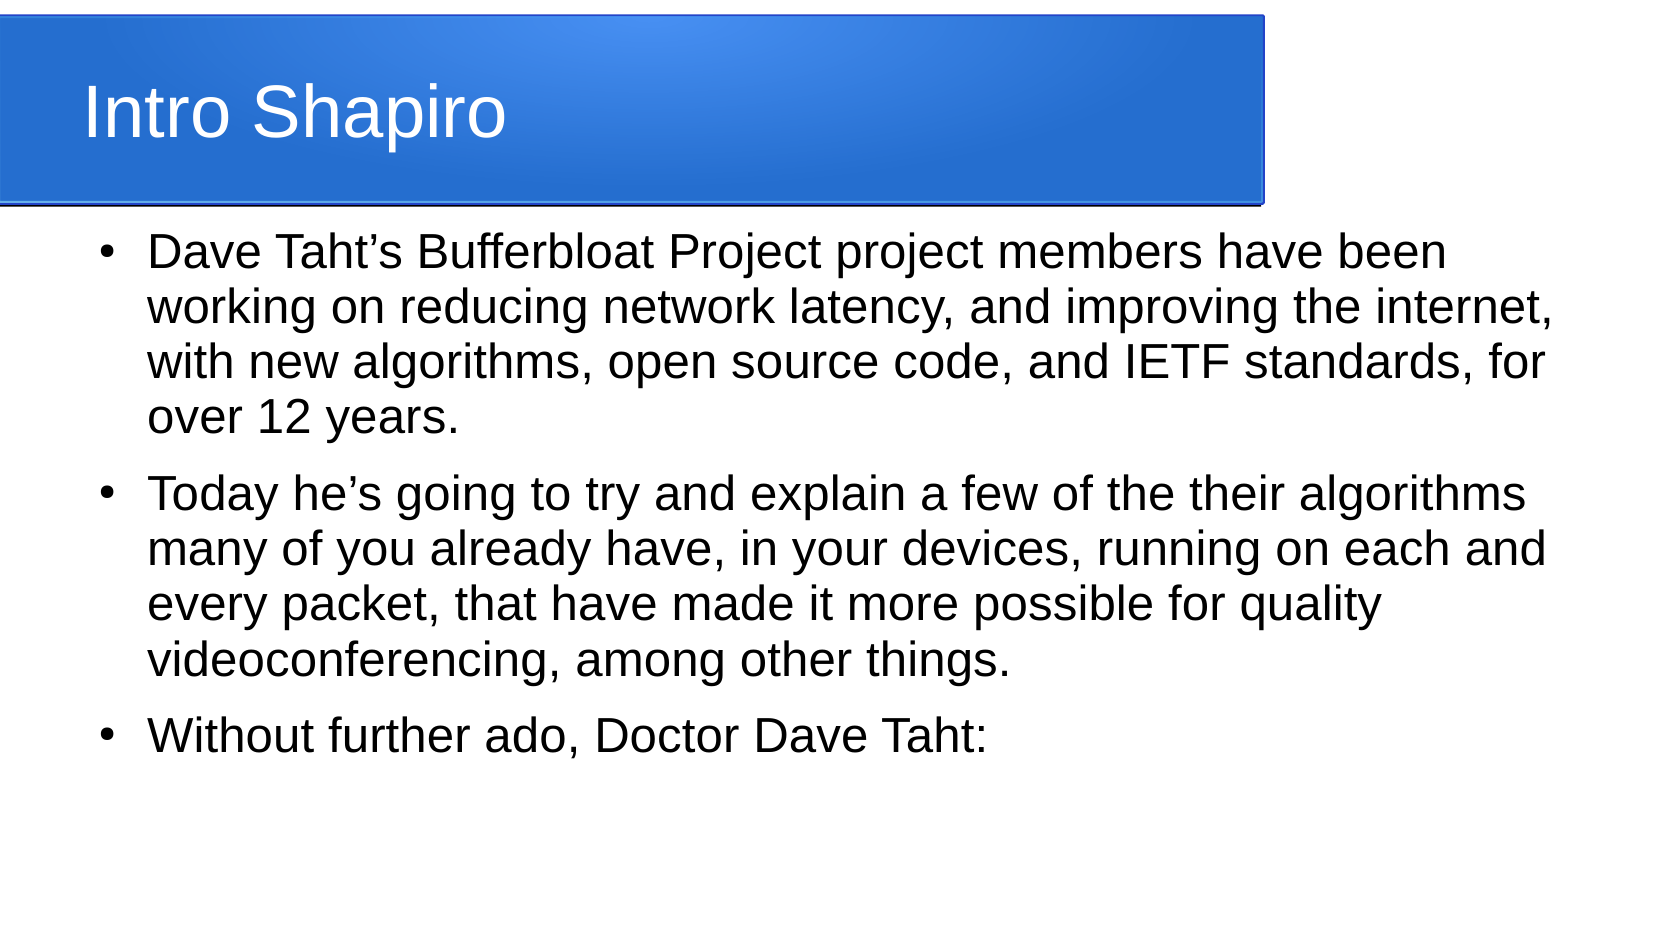

# Intro Shapiro
Dave Taht’s Bufferbloat Project project members have been working on reducing network latency, and improving the internet, with new algorithms, open source code, and IETF standards, for over 12 years.
Today he’s going to try and explain a few of the their algorithms many of you already have, in your devices, running on each and every packet, that have made it more possible for quality videoconferencing, among other things.
Without further ado, Doctor Dave Taht: